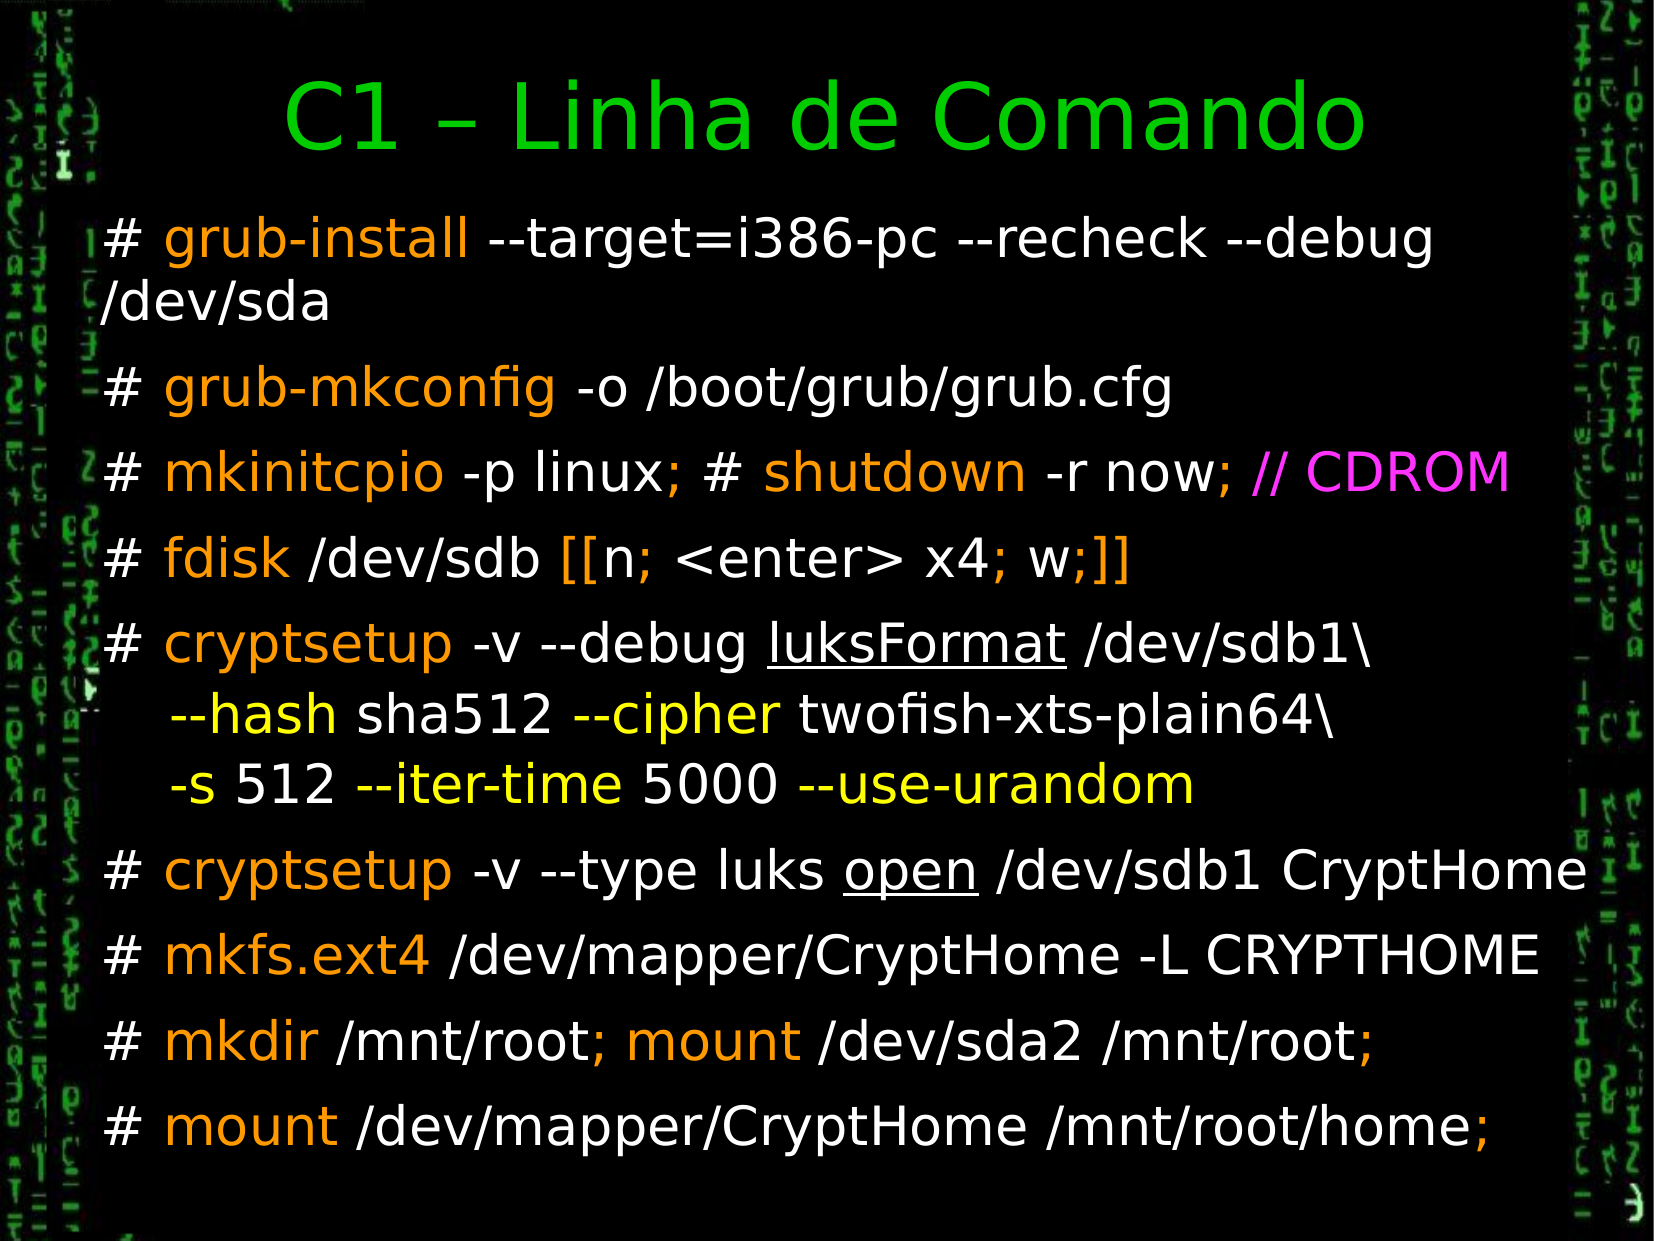

# C1 – Linha de Comando
# grub-install --target=i386-pc --recheck --debug /dev/sda
# grub-mkconfig -o /boot/grub/grub.cfg
# mkinitcpio -p linux; # shutdown -r now; // CDROM
# fdisk /dev/sdb [[n; <enter> x4; w;]]
# cryptsetup -v --debug luksFormat /dev/sdb1\
 --hash sha512 --cipher twofish-xts-plain64\
 -s 512 --iter-time 5000 --use-urandom
# cryptsetup -v --type luks open /dev/sdb1 CryptHome
# mkfs.ext4 /dev/mapper/CryptHome -L CRYPTHOME
# mkdir /mnt/root; mount /dev/sda2 /mnt/root;
# mount /dev/mapper/CryptHome /mnt/root/home;